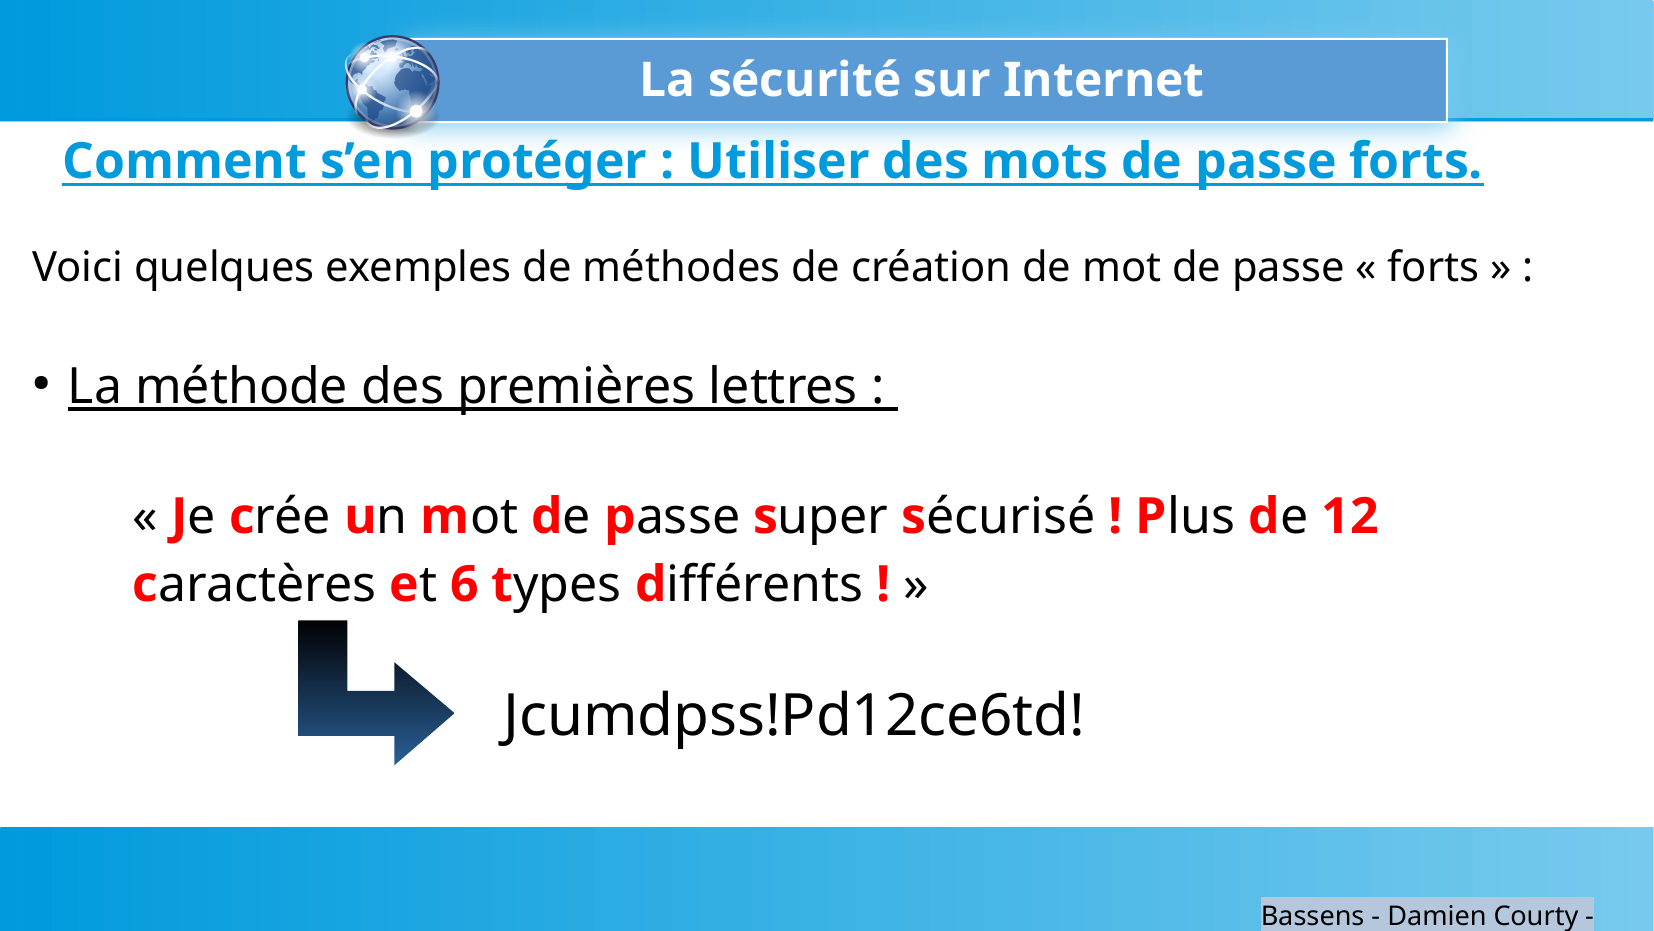

La sécurité sur Internet
Comment s’en protéger : Utiliser des mots de passe forts.
Voici quelques exemples de méthodes de création de mot de passe « forts » :
La méthode des premières lettres :
« Je crée un mot de passe super sécurisé ! Plus de 12 caractères et 6 types différents ! »
Jcumdpss!Pd12ce6td!
Bassens - Damien Courty - 2024